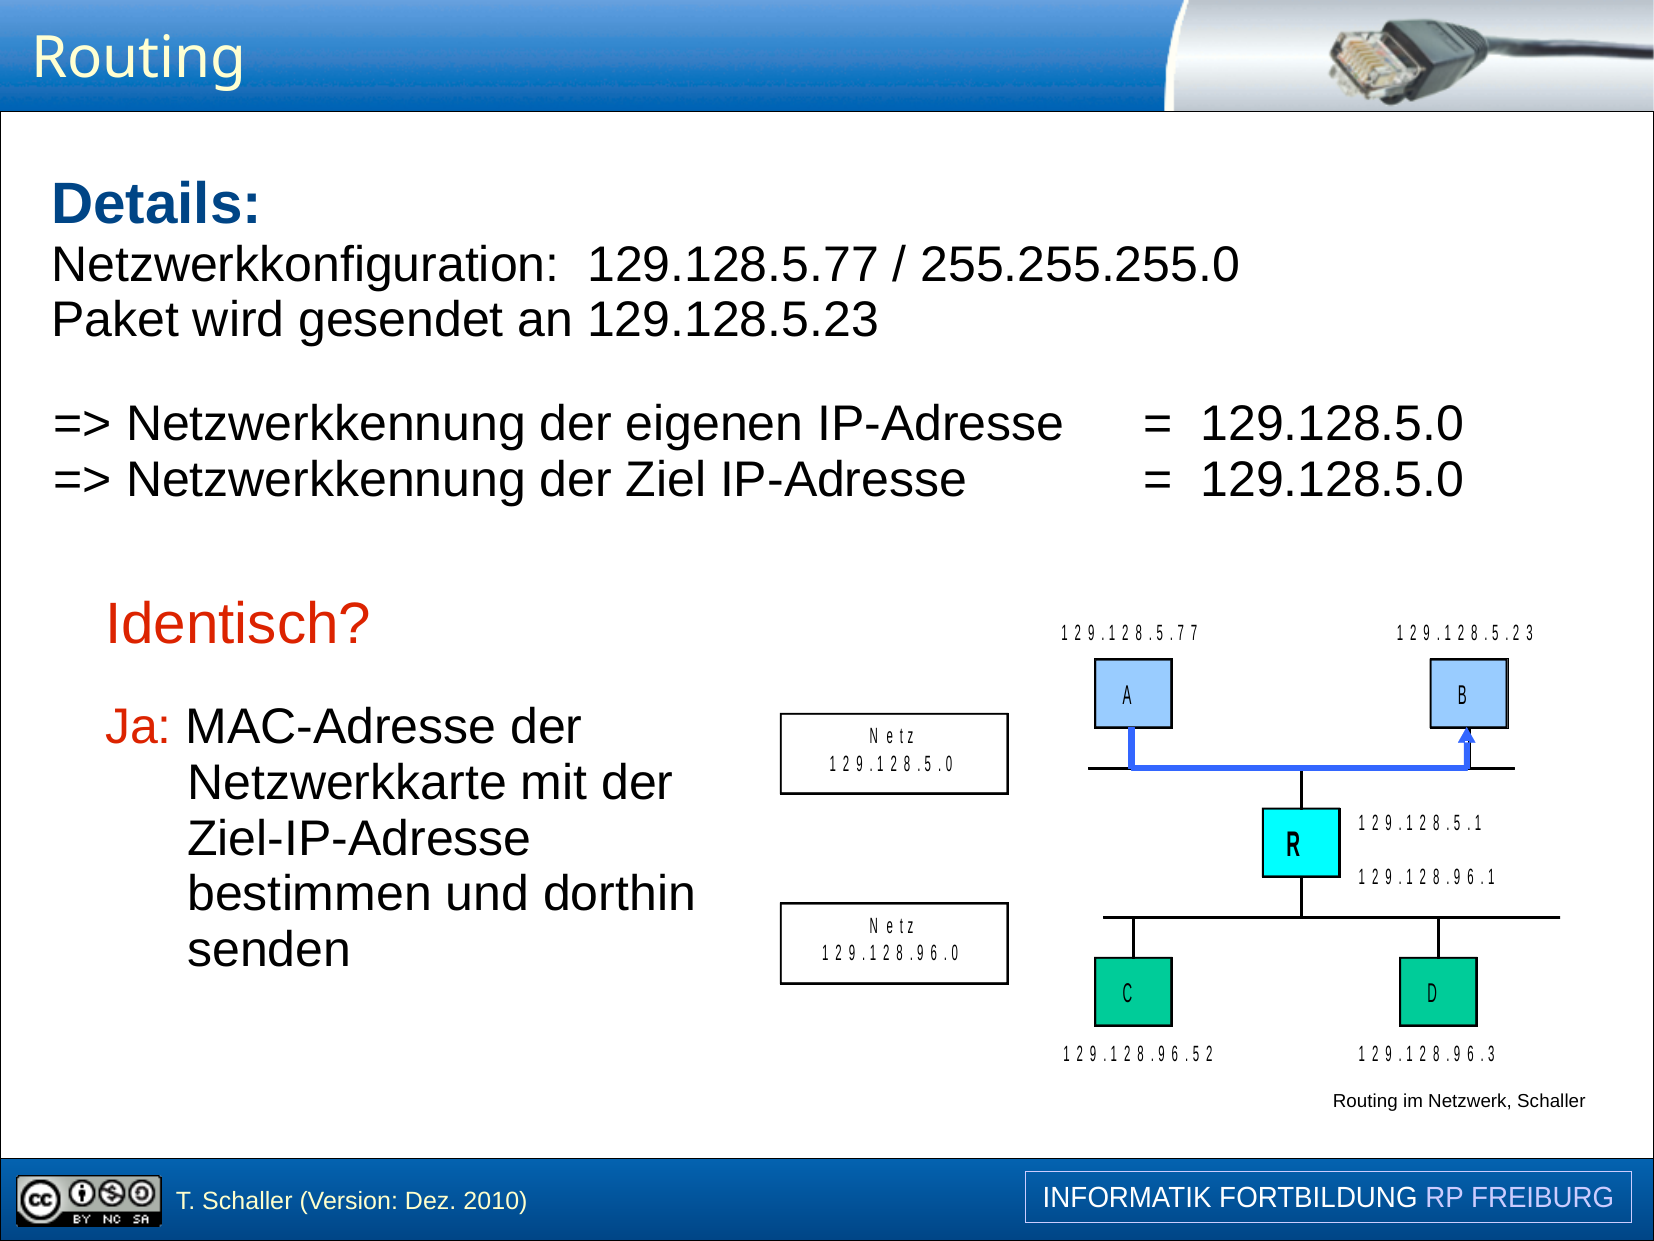

# Routing
Details:
Netzwerkkonfiguration: 129.128.5.77 / 255.255.255.0
Paket wird gesendet an 129.128.5.23
=> Netzwerkkennung der eigenen IP-Adresse 	= 129.128.5.0
=> Netzwerkkennung der Ziel IP-Adresse 			= 129.128.5.0
Identisch?
Ja: MAC-Adresse der Netzwerkkarte mit der Ziel-IP-Adresse bestimmen und dorthin senden
Routing im Netzwerk, Schaller
3